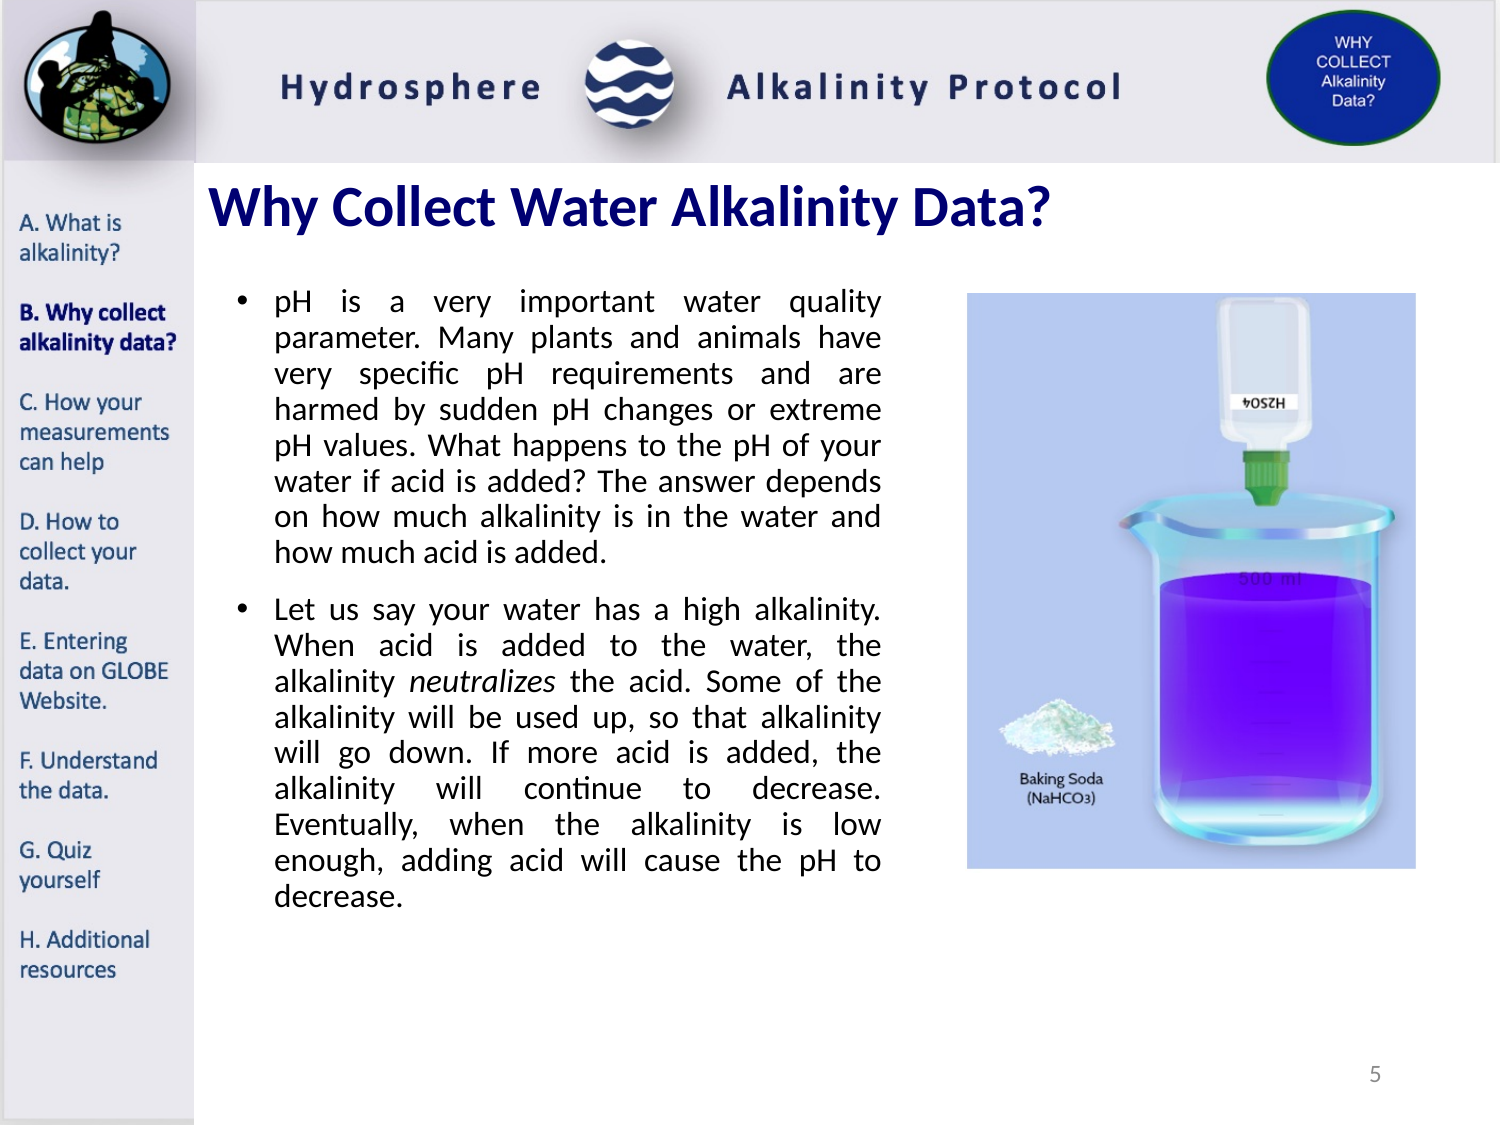

# Why Collect Water Alkalinity Data?
pH is a very important water quality parameter. Many plants and animals have very specific pH requirements and are harmed by sudden pH changes or extreme pH values. What happens to the pH of your water if acid is added? The answer depends on how much alkalinity is in the water and how much acid is added.
Let us say your water has a high alkalinity. When acid is added to the water, the alkalinity neutralizes the acid. Some of the alkalinity will be used up, so that alkalinity will go down. If more acid is added, the alkalinity will continue to decrease. Eventually, when the alkalinity is low enough, adding acid will cause the pH to decrease.